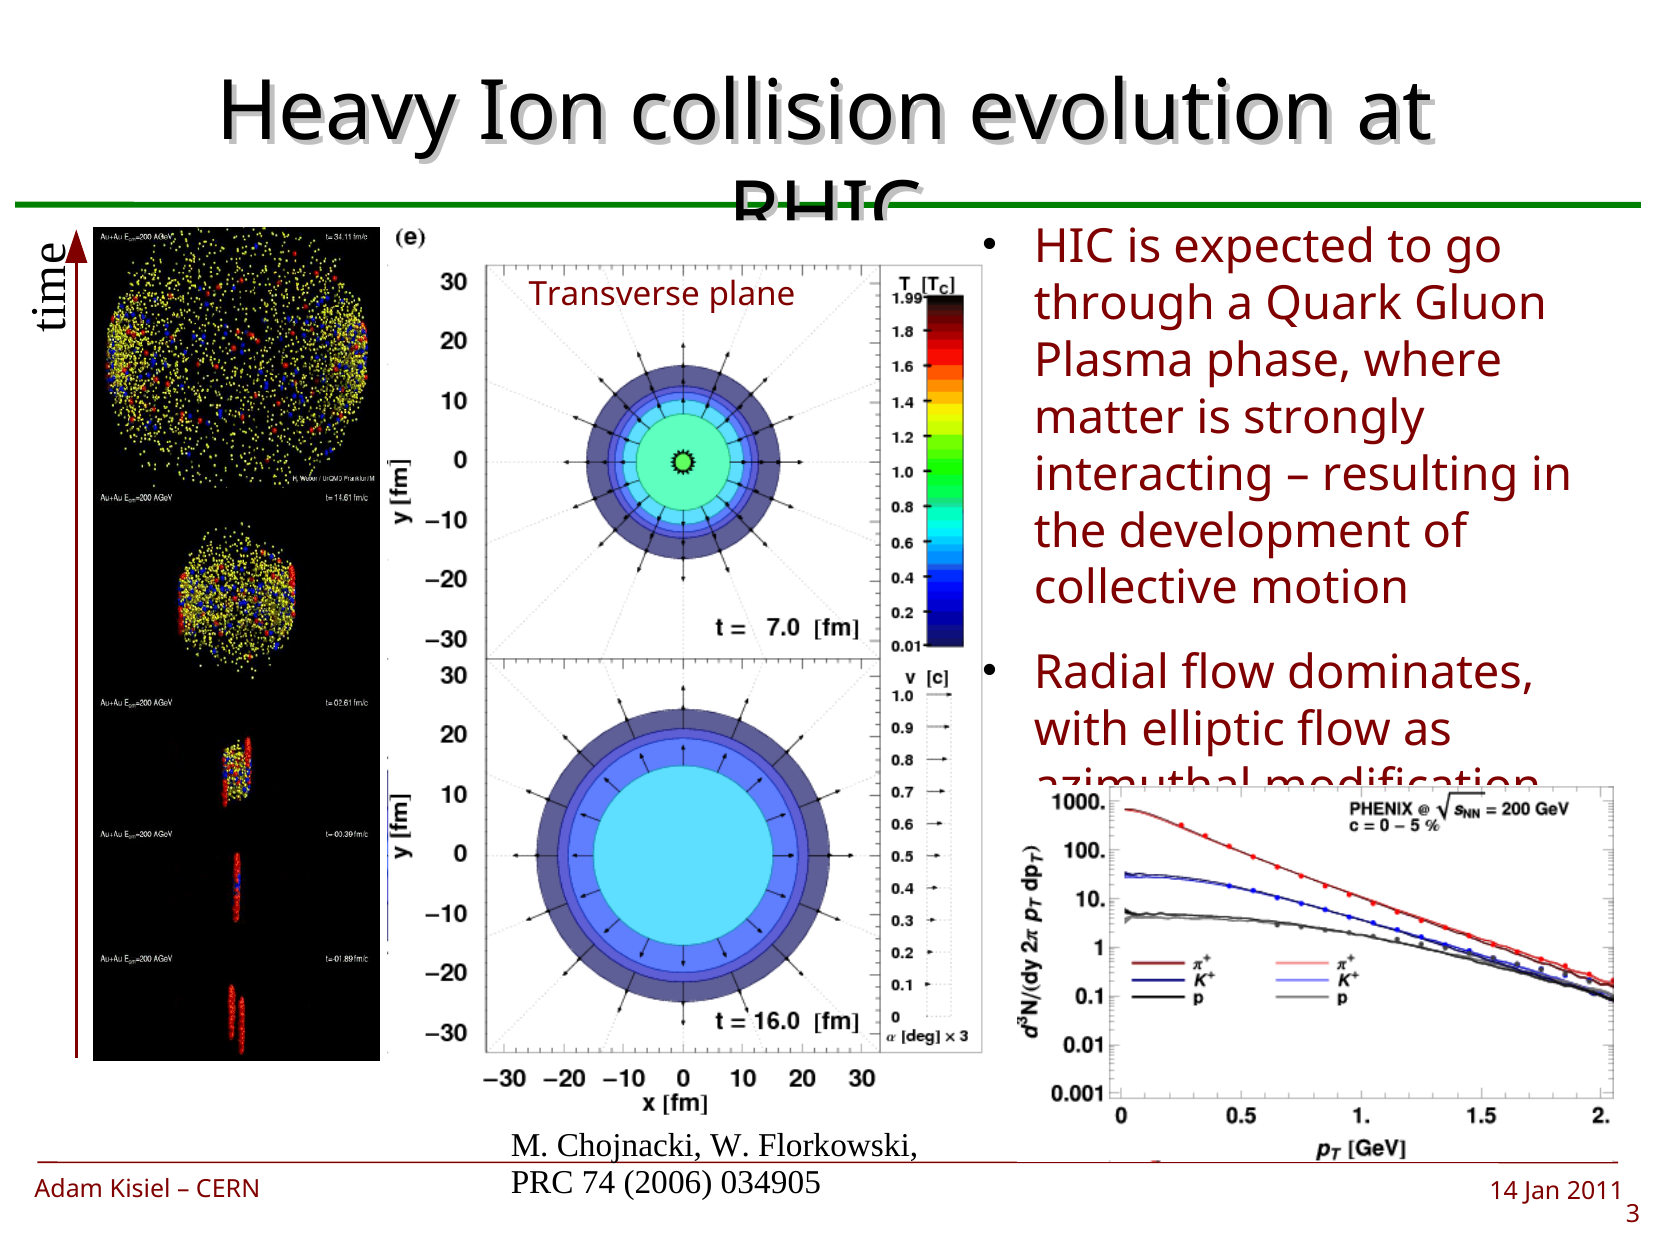

# Heavy Ion collision evolution at RHIC
HIC is expected to go through a Quark Gluon Plasma phase, where matter is strongly interacting – resulting in the development of collective motion
Radial flow dominates, with elliptic flow as azimuthal modification
Transverse plane
M. Chojnacki, W. Florkowski,
PRC 74 (2006) 034905
 time